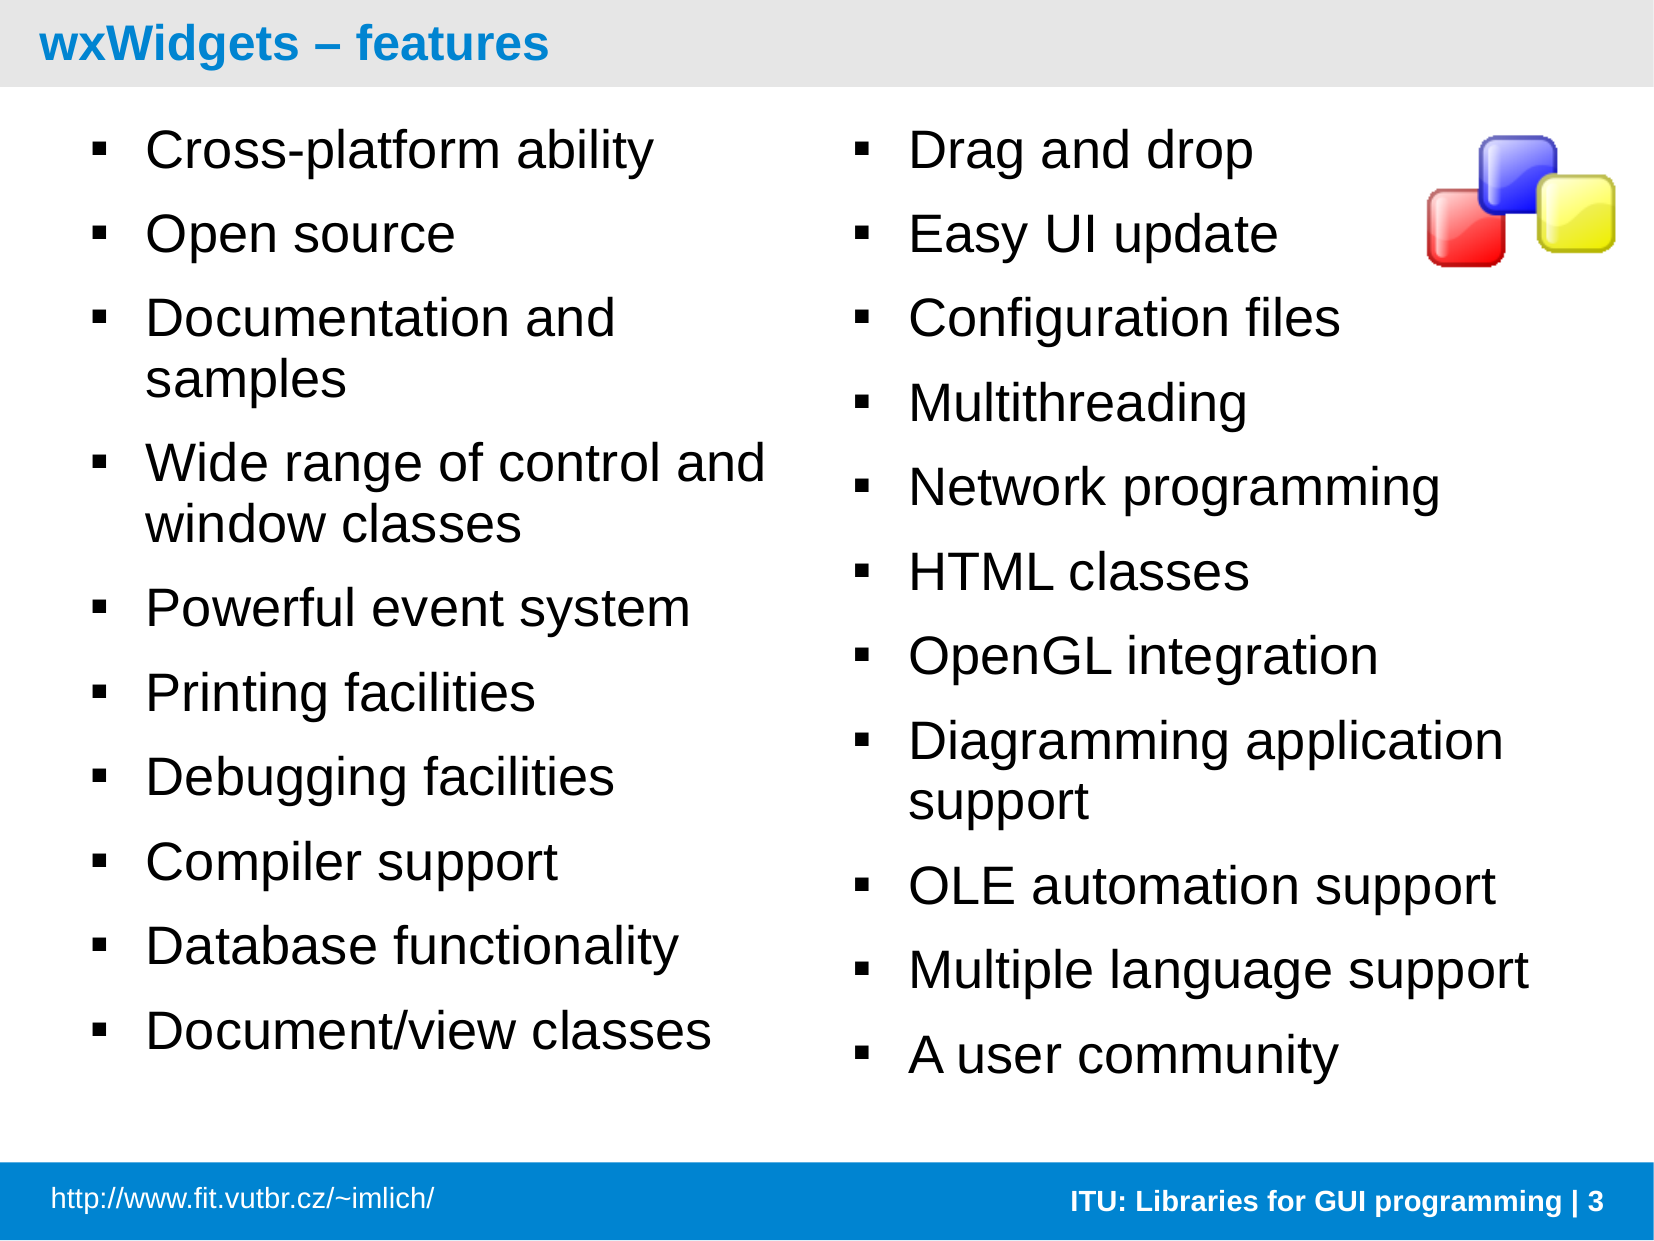

# wxWidgets – features
Cross-platform ability
Open source
Documentation and samples
Wide range of control and window classes
Powerful event system
Printing facilities
Debugging facilities
Compiler support
Database functionality
Document/view classes
Drag and drop
Easy UI update
Configuration files
Multithreading
Network programming
HTML classes
OpenGL integration
Diagramming application support
OLE automation support
Multiple language support
A user community